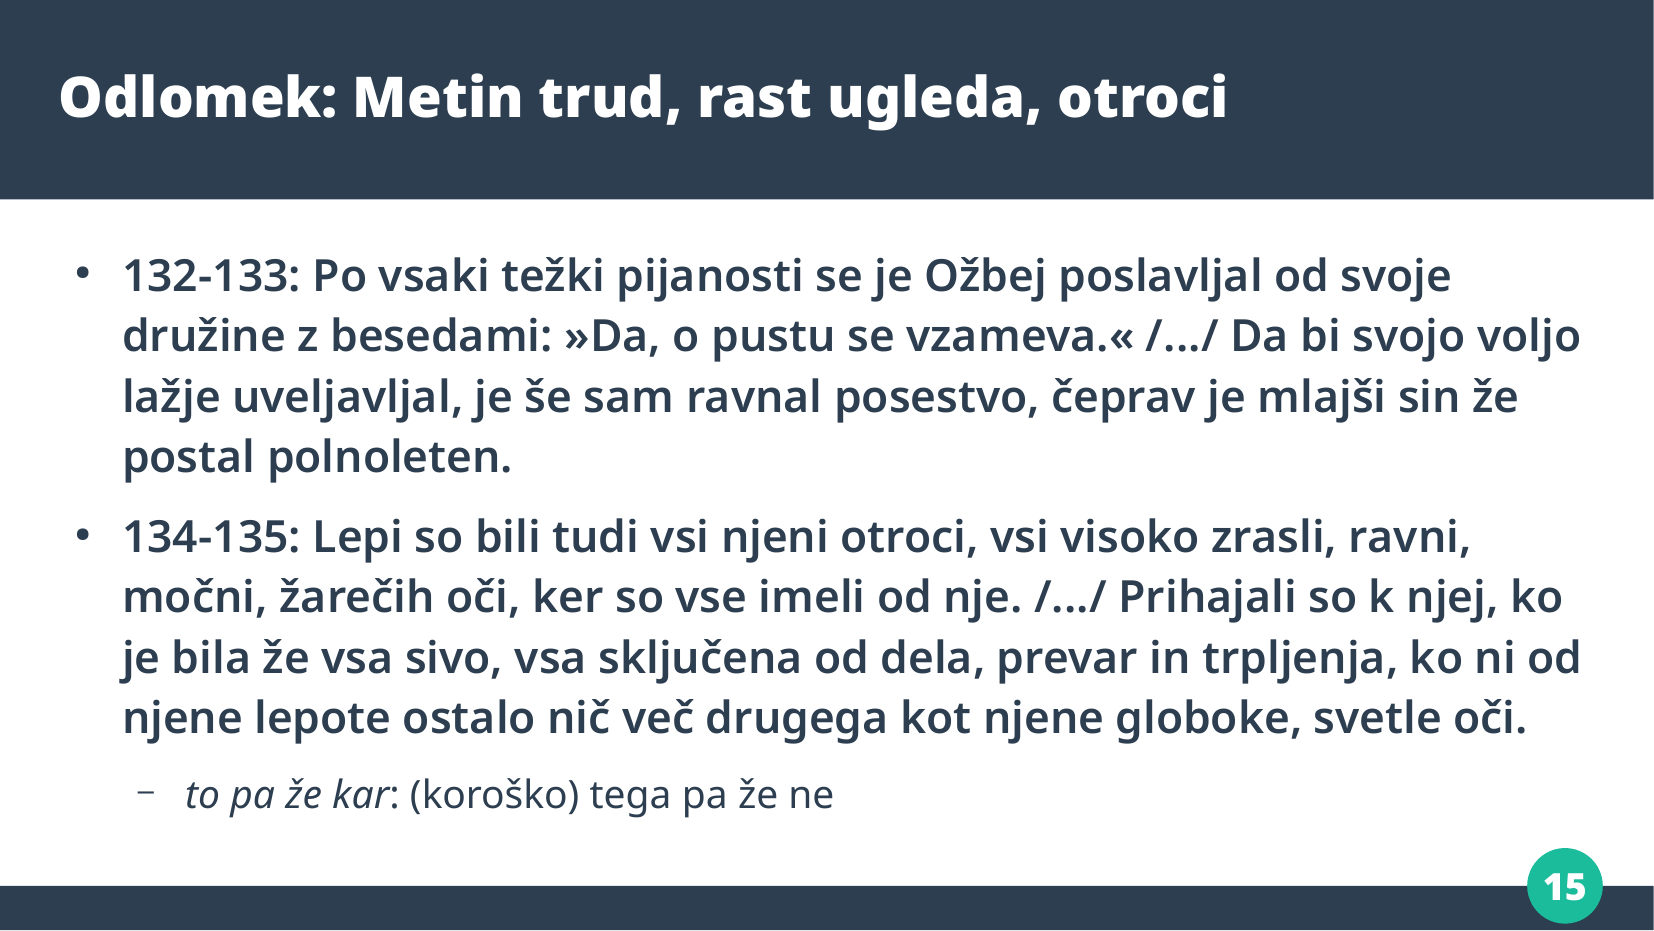

# Odlomek: Metin trud, rast ugleda, otroci
132-133: Po vsaki težki pijanosti se je Ožbej poslavljal od svoje družine z besedami: »Da, o pustu se vzameva.« /.../ Da bi svojo voljo lažje uveljavljal, je še sam ravnal posestvo, čeprav je mlajši sin že postal polnoleten.
134-135: Lepi so bili tudi vsi njeni otroci, vsi visoko zrasli, ravni, močni, žarečih oči, ker so vse imeli od nje. /.../ Prihajali so k njej, ko je bila že vsa sivo, vsa sključena od dela, prevar in trpljenja, ko ni od njene lepote ostalo nič več drugega kot njene globoke, svetle oči.
to pa že kar: (koroško) tega pa že ne